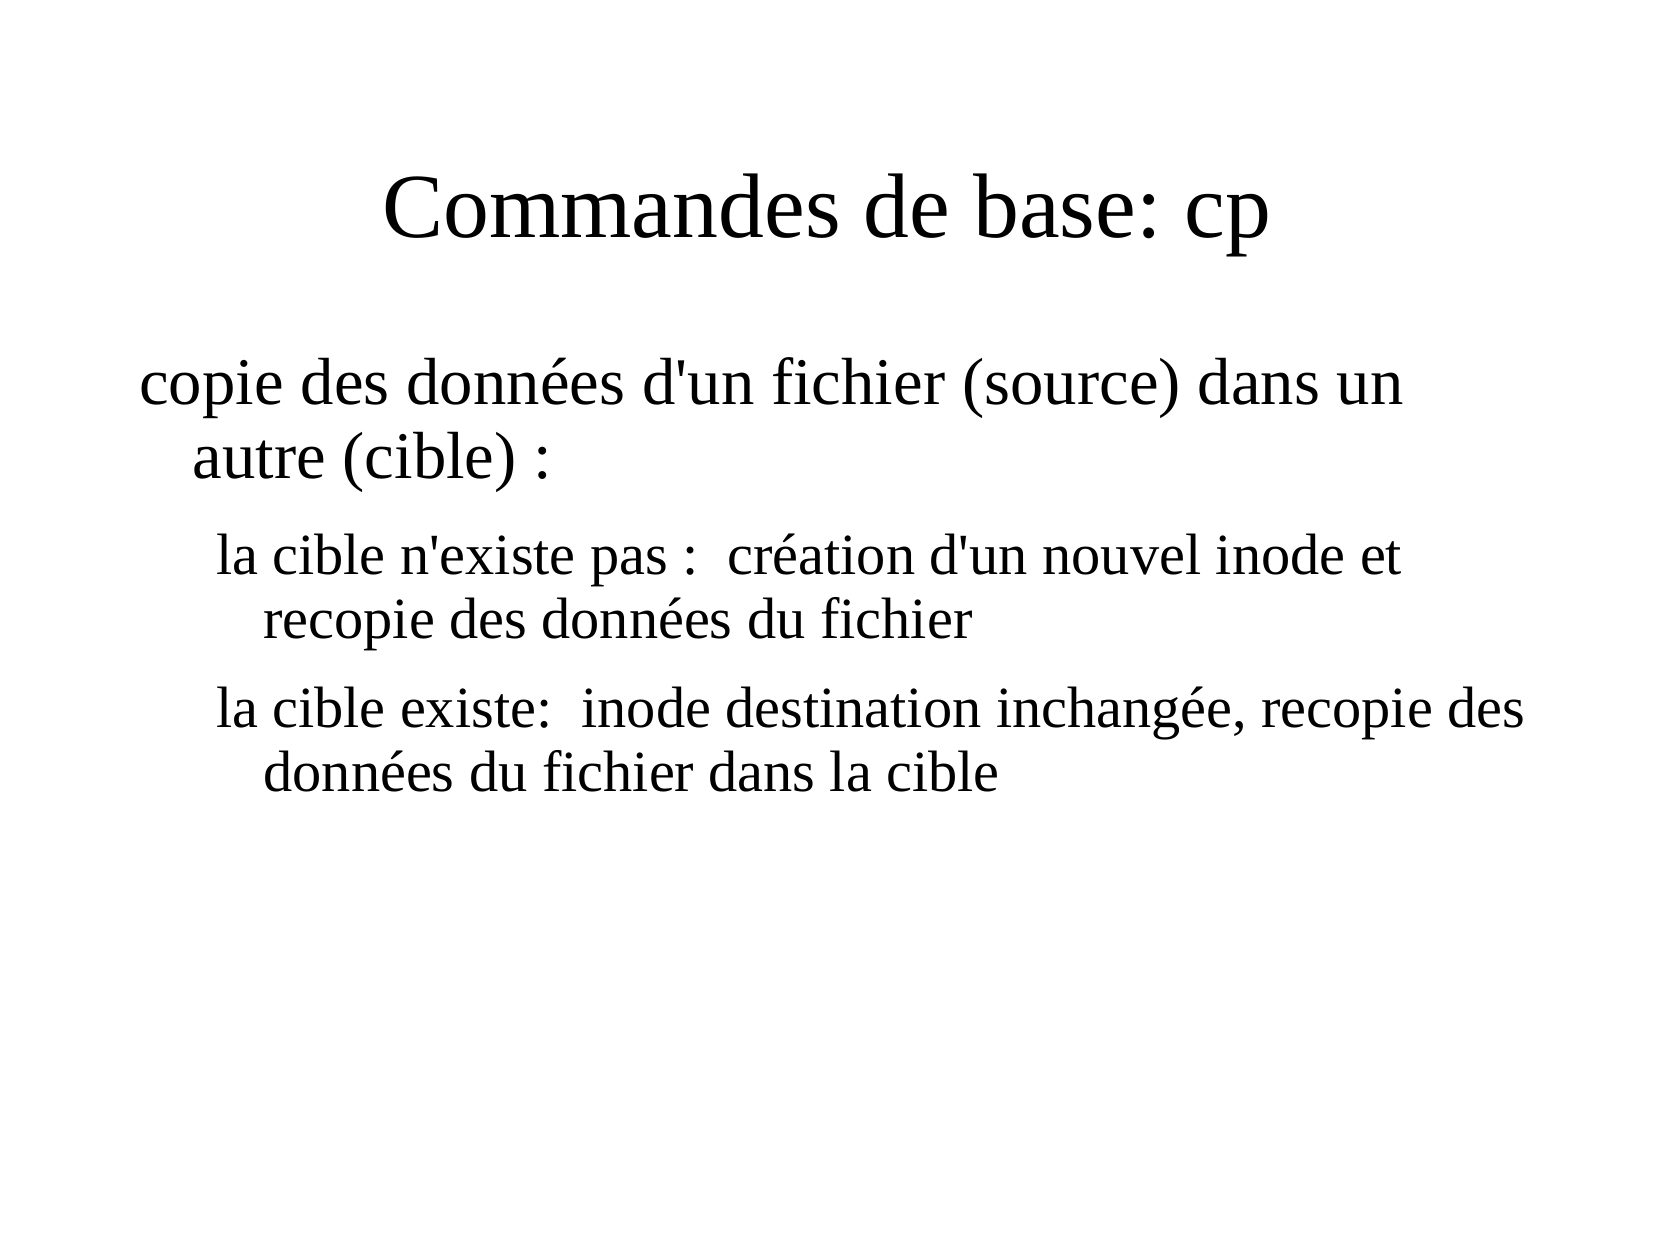

# Commandes de base: cp
copie des données d'un fichier (source) dans un autre (cible) :
la cible n'existe pas : création d'un nouvel inode et recopie des données du fichier
la cible existe: inode destination inchangée, recopie des données du fichier dans la cible